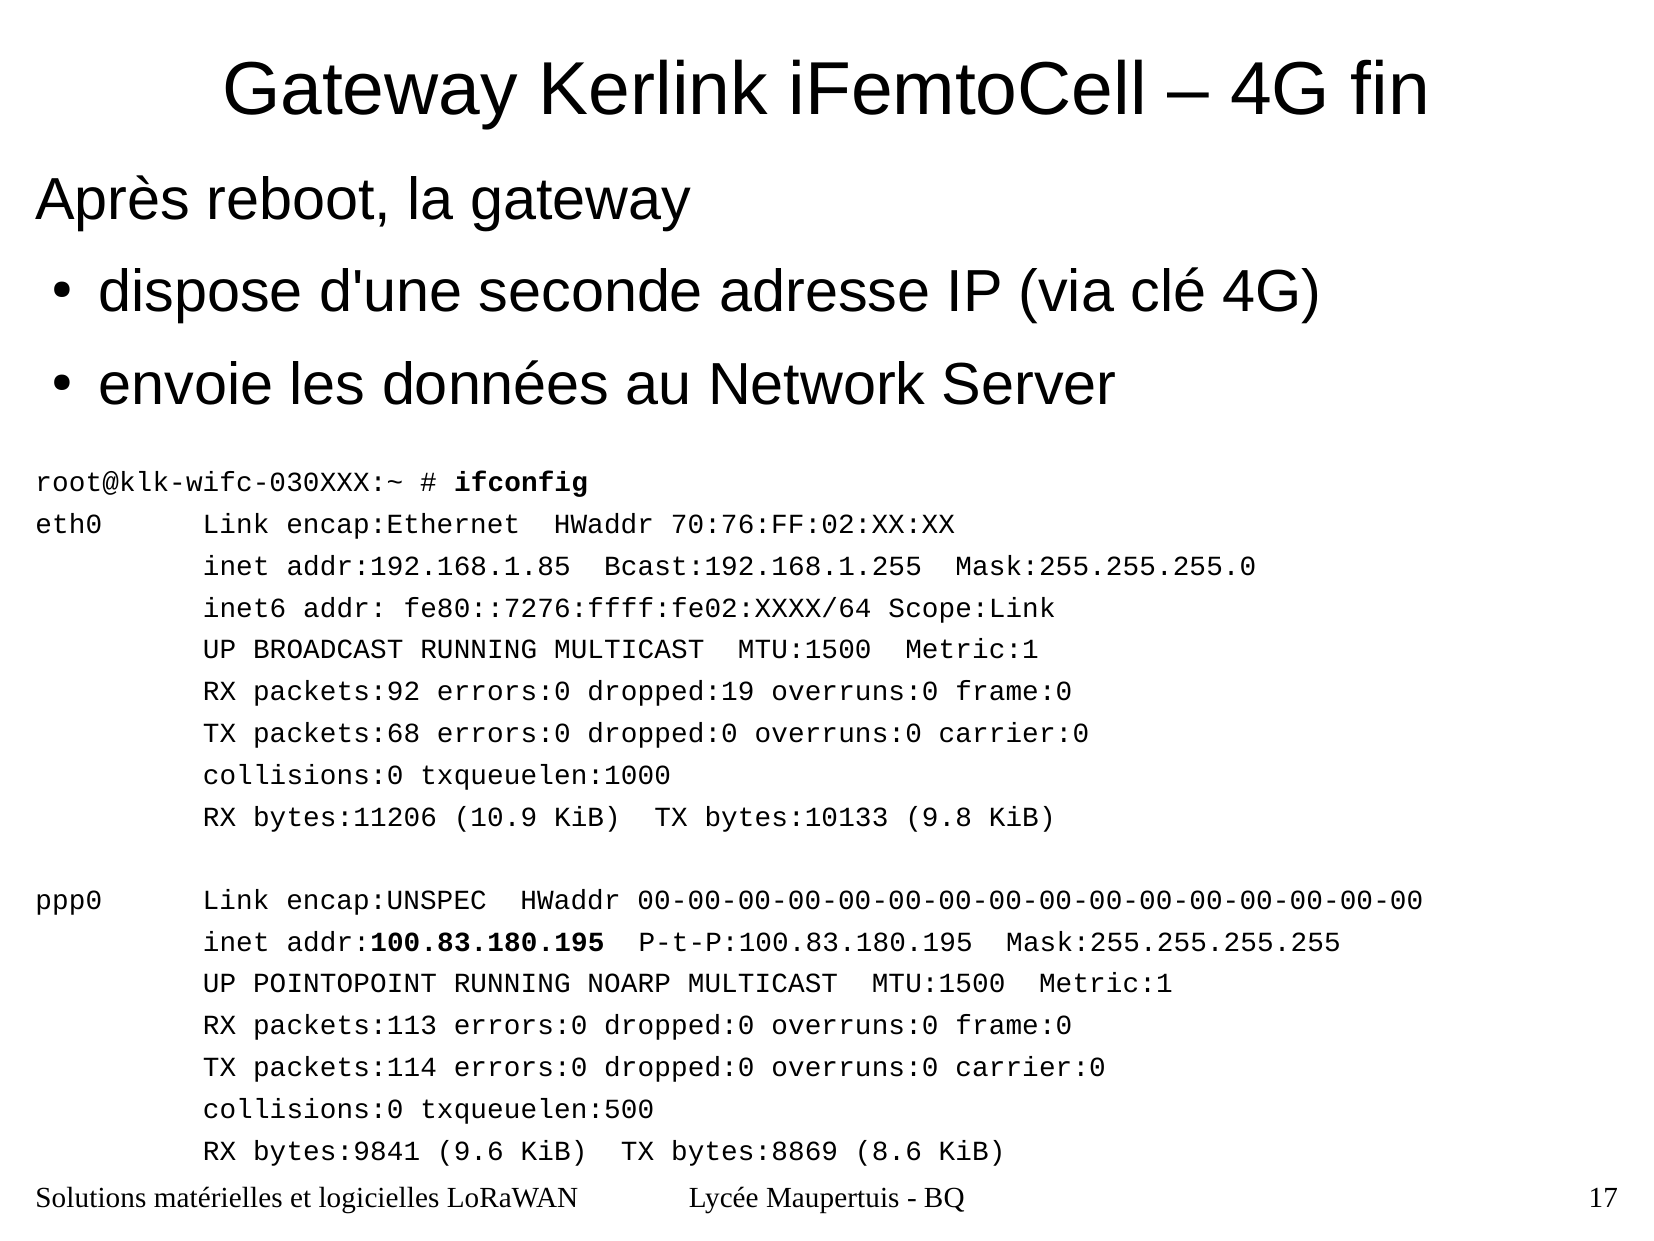

# Gateway Kerlink iFemtoCell – 4G fin
Après reboot, la gateway
dispose d'une seconde adresse IP (via clé 4G)
envoie les données au Network Server
root@klk-wifc-030XXX:~ # ifconfig
eth0 Link encap:Ethernet HWaddr 70:76:FF:02:XX:XX
 inet addr:192.168.1.85 Bcast:192.168.1.255 Mask:255.255.255.0
 inet6 addr: fe80::7276:ffff:fe02:XXXX/64 Scope:Link
 UP BROADCAST RUNNING MULTICAST MTU:1500 Metric:1
 RX packets:92 errors:0 dropped:19 overruns:0 frame:0
 TX packets:68 errors:0 dropped:0 overruns:0 carrier:0
 collisions:0 txqueuelen:1000
 RX bytes:11206 (10.9 KiB) TX bytes:10133 (9.8 KiB)
ppp0 Link encap:UNSPEC HWaddr 00-00-00-00-00-00-00-00-00-00-00-00-00-00-00-00
 inet addr:100.83.180.195 P-t-P:100.83.180.195 Mask:255.255.255.255
 UP POINTOPOINT RUNNING NOARP MULTICAST MTU:1500 Metric:1
 RX packets:113 errors:0 dropped:0 overruns:0 frame:0
 TX packets:114 errors:0 dropped:0 overruns:0 carrier:0
 collisions:0 txqueuelen:500
 RX bytes:9841 (9.6 KiB) TX bytes:8869 (8.6 KiB)
Solutions matérielles et logicielles LoRaWAN
Lycée Maupertuis - BQ
17